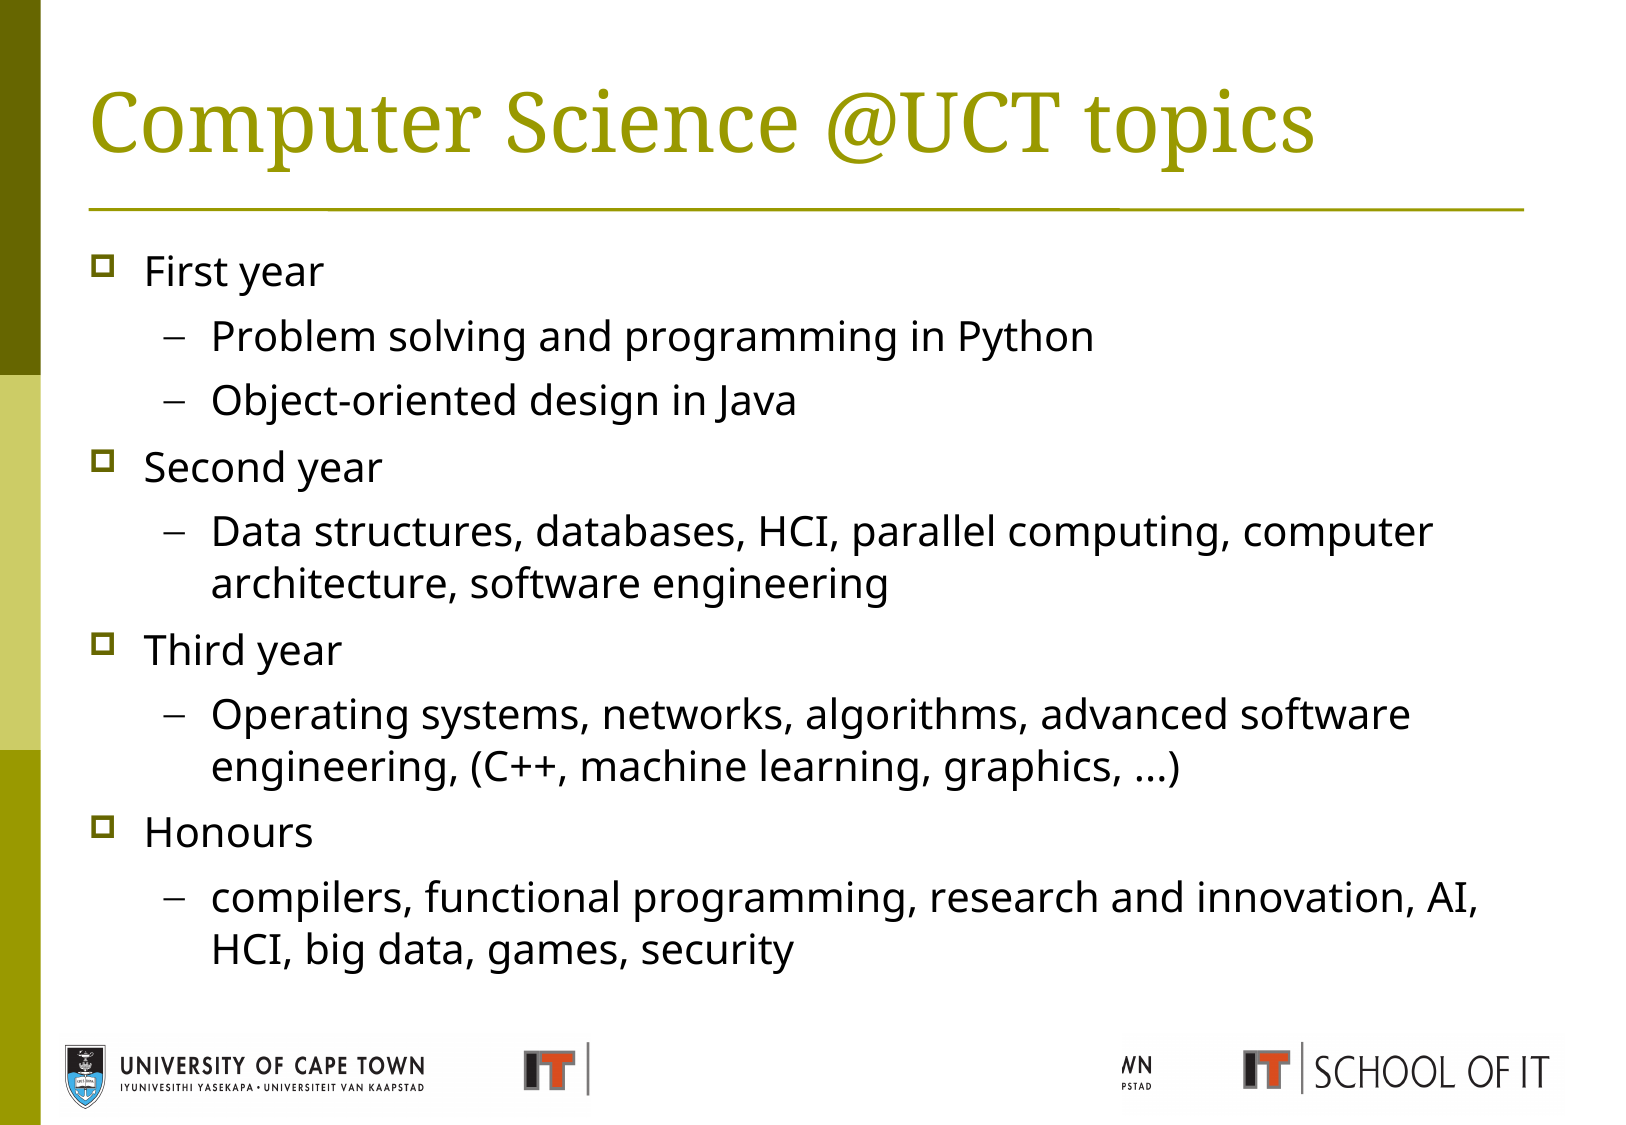

# Computer Science @UCT topics
First year
Problem solving and programming in Python
Object-oriented design in Java
Second year
Data structures, databases, HCI, parallel computing, computer architecture, software engineering
Third year
Operating systems, networks, algorithms, advanced software engineering, (C++, machine learning, graphics, ...)
Honours
compilers, functional programming, research and innovation, AI, HCI, big data, games, security